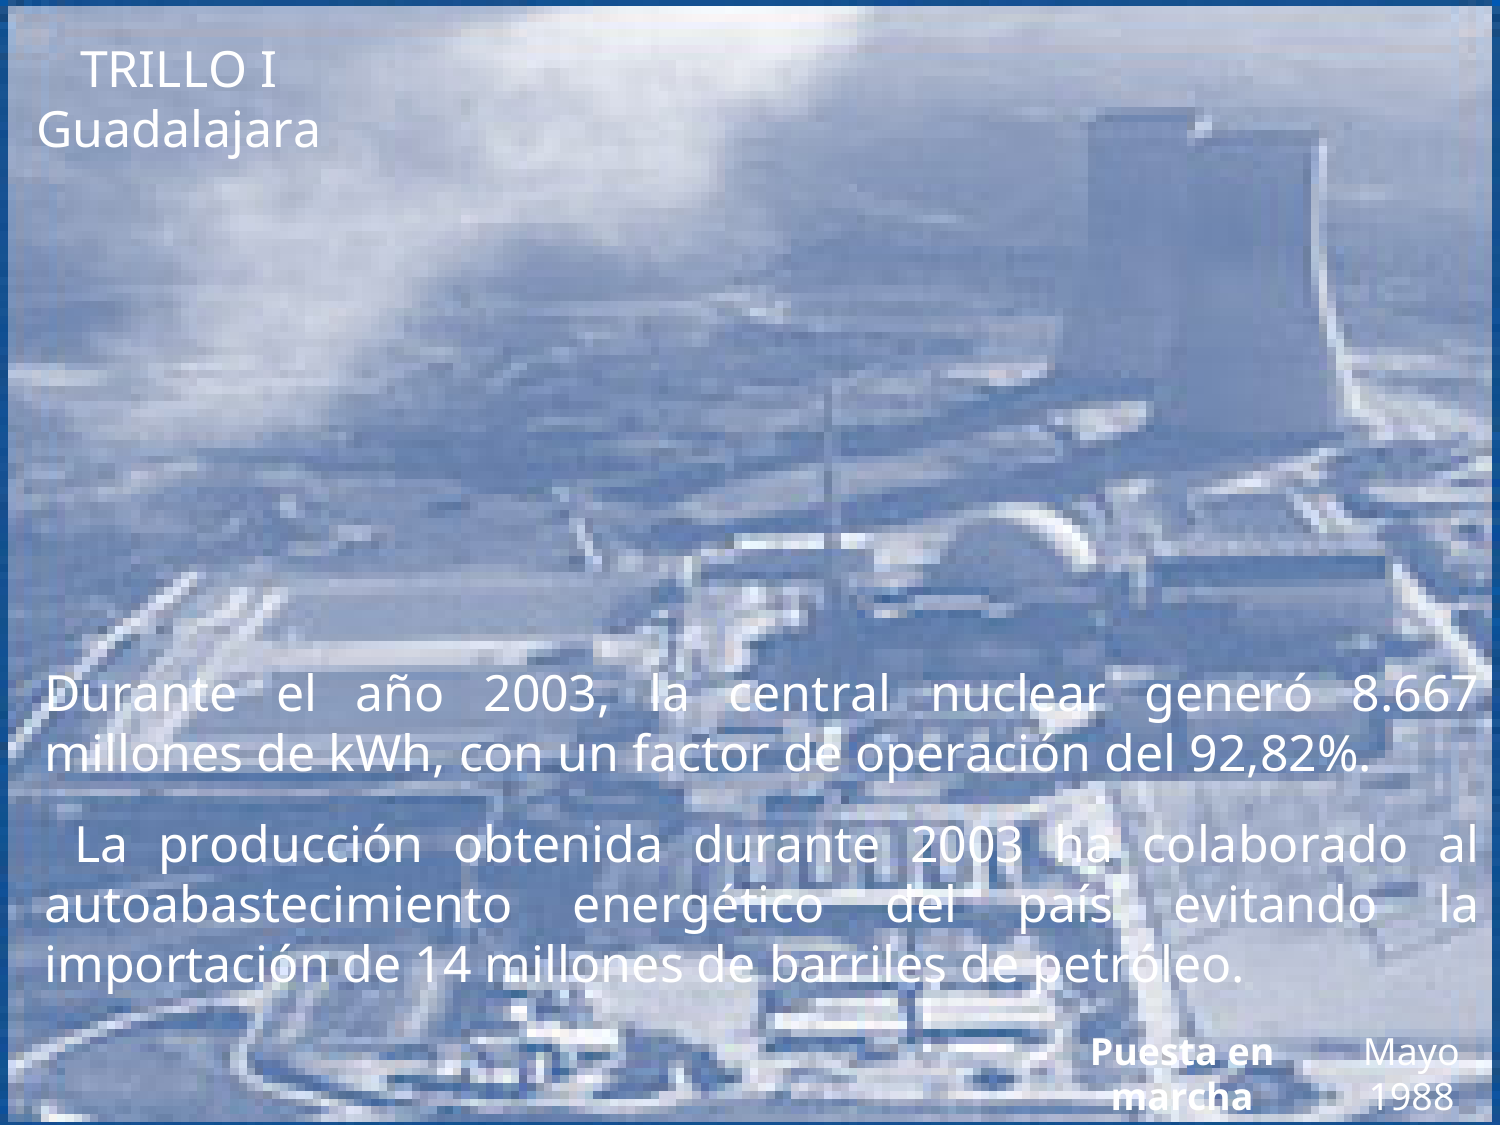

TRILLO I
Guadalajara
Durante el año 2003, la central nuclear generó 8.667 millones de kWh, con un factor de operación del 92,82%.
 La producción obtenida durante 2003 ha colaborado al autoabastecimiento energético del país evitando la importación de 14 millones de barriles de petróleo.
| Puesta en marcha | Mayo 1988 |
| --- | --- |